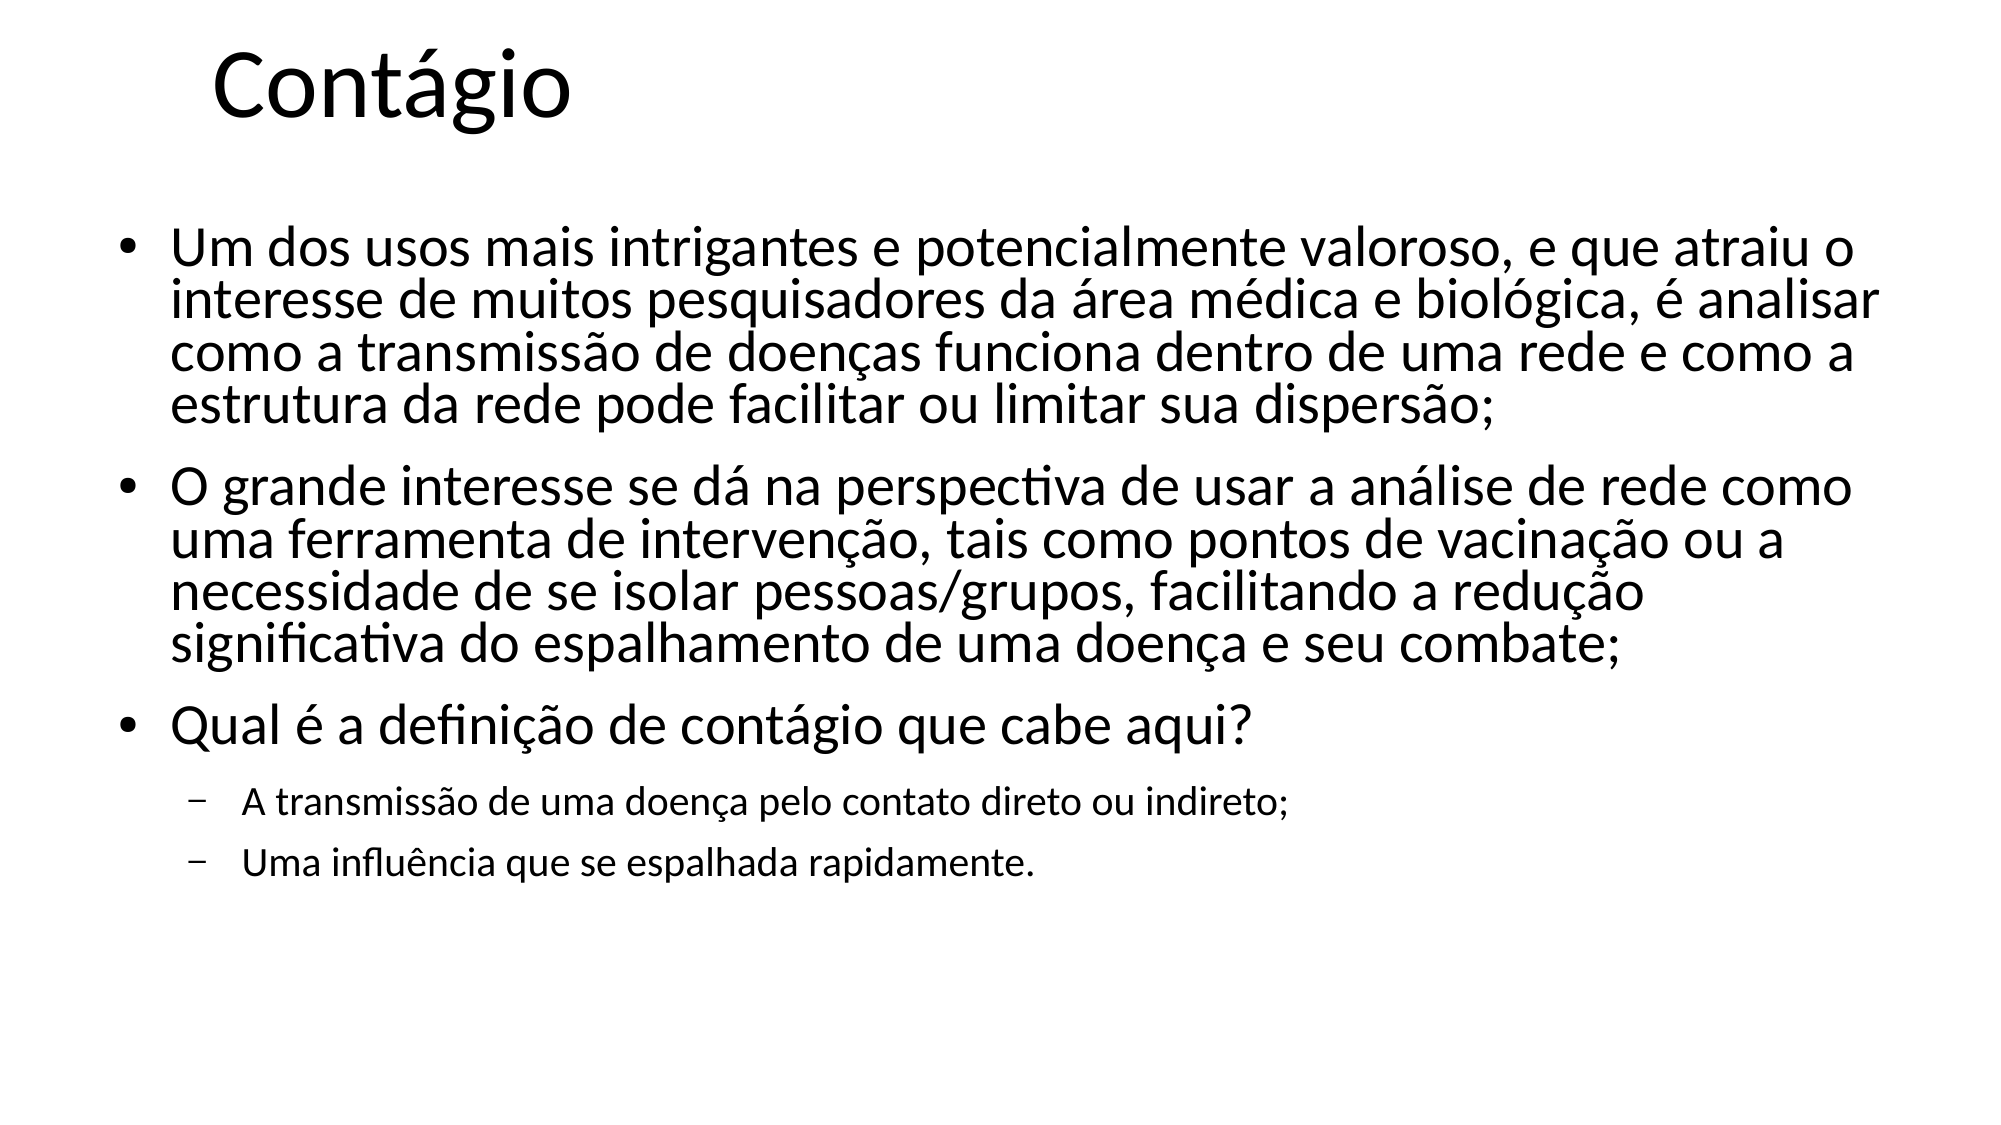

# Contágio
Um dos usos mais intrigantes e potencialmente valoroso, e que atraiu o interesse de muitos pesquisadores da área médica e biológica, é analisar como a transmissão de doenças funciona dentro de uma rede e como a estrutura da rede pode facilitar ou limitar sua dispersão;
O grande interesse se dá na perspectiva de usar a análise de rede como uma ferramenta de intervenção, tais como pontos de vacinação ou a necessidade de se isolar pessoas/grupos, facilitando a redução significativa do espalhamento de uma doença e seu combate;
Qual é a definição de contágio que cabe aqui?
A transmissão de uma doença pelo contato direto ou indireto;
Uma influência que se espalhada rapidamente.